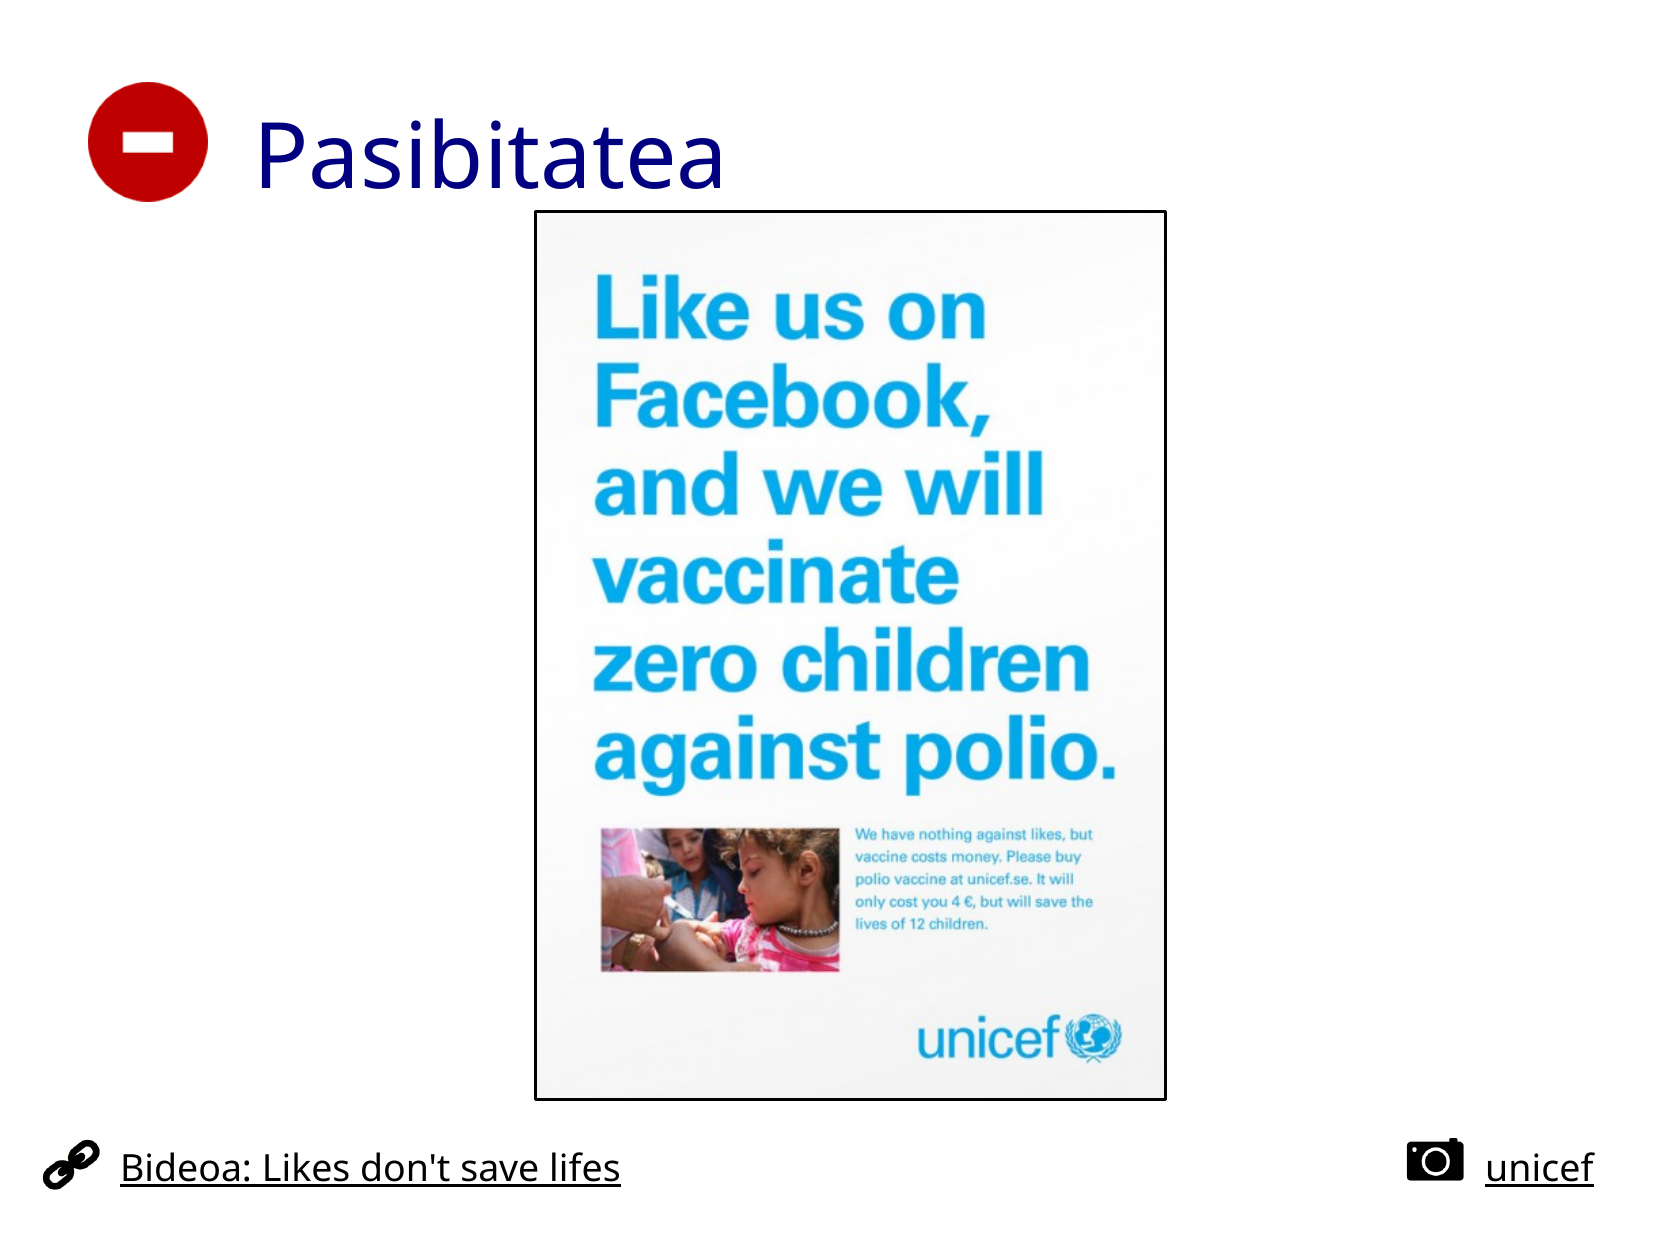

Pasibitatea
unicef
Bideoa: Likes don't save lifes